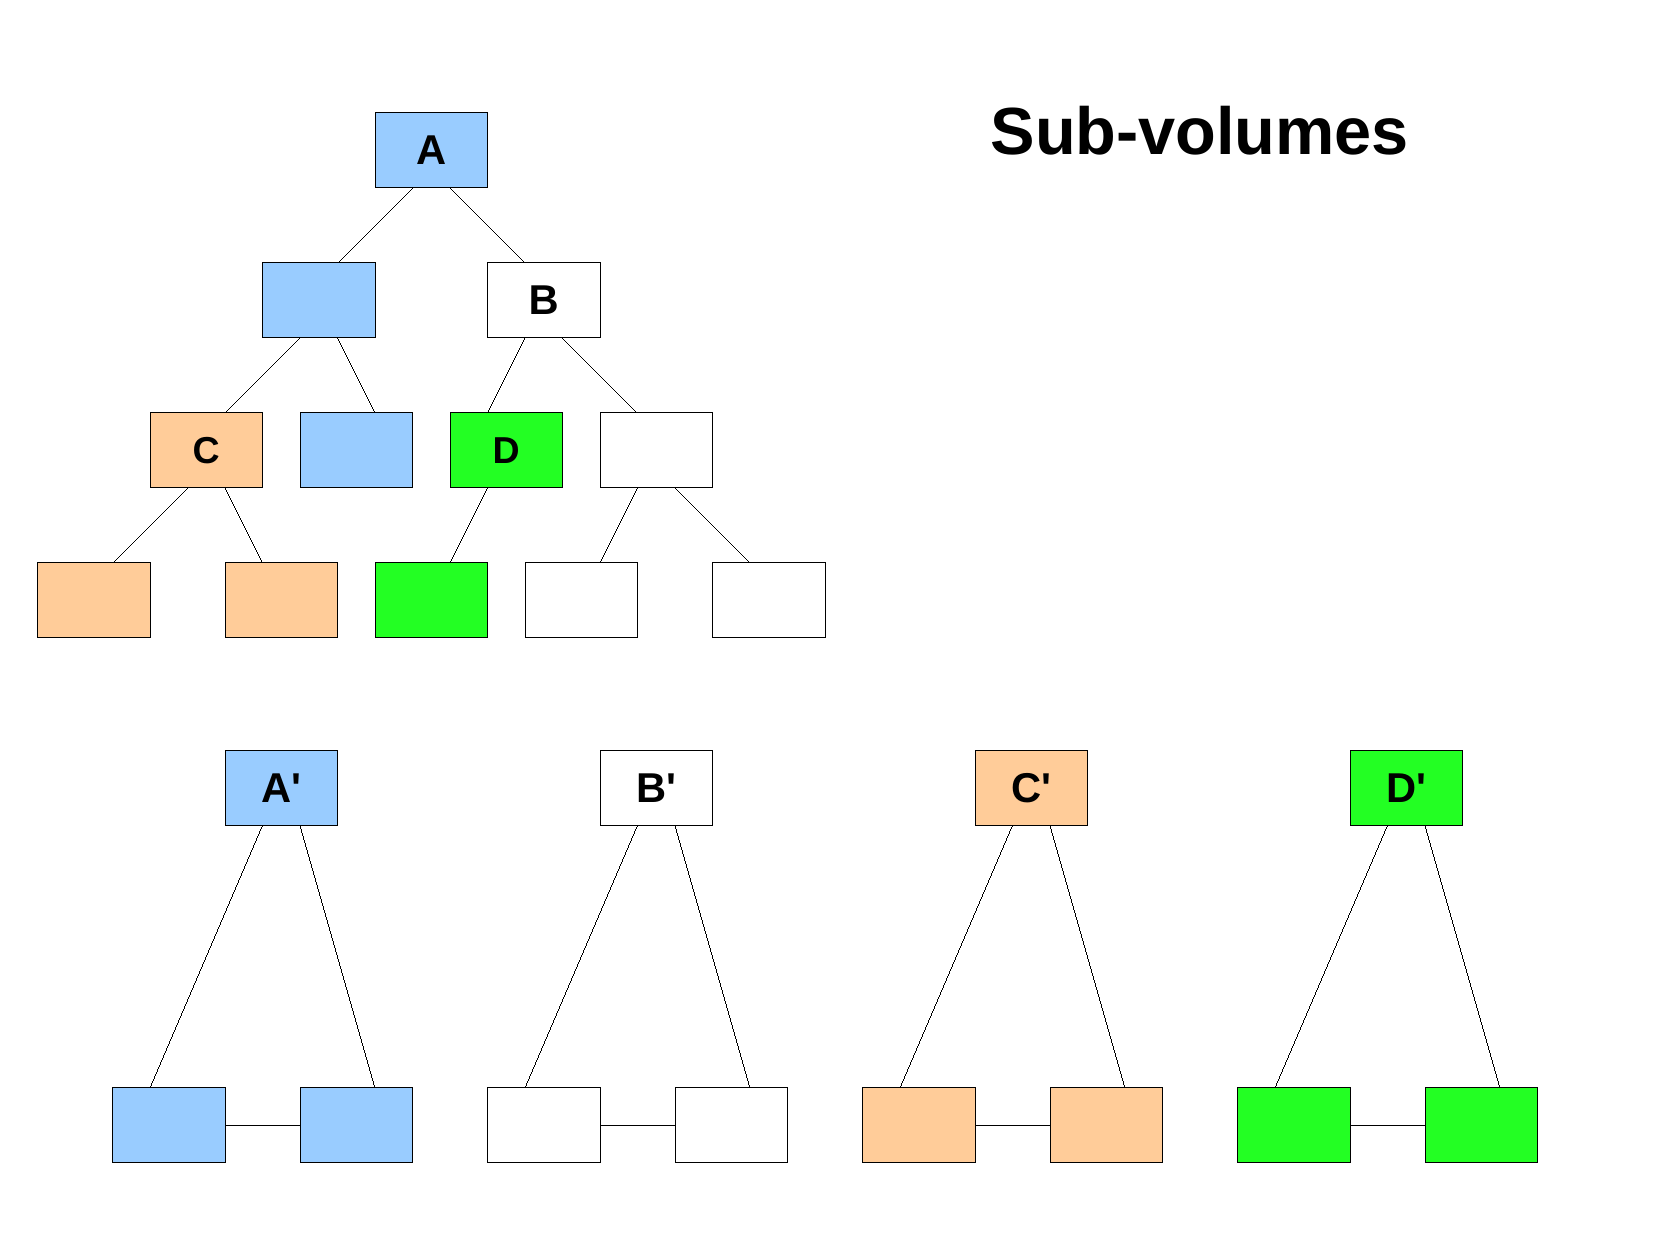

#
Sub-volumes
A
B
C
D
A'
B'
C'
D'